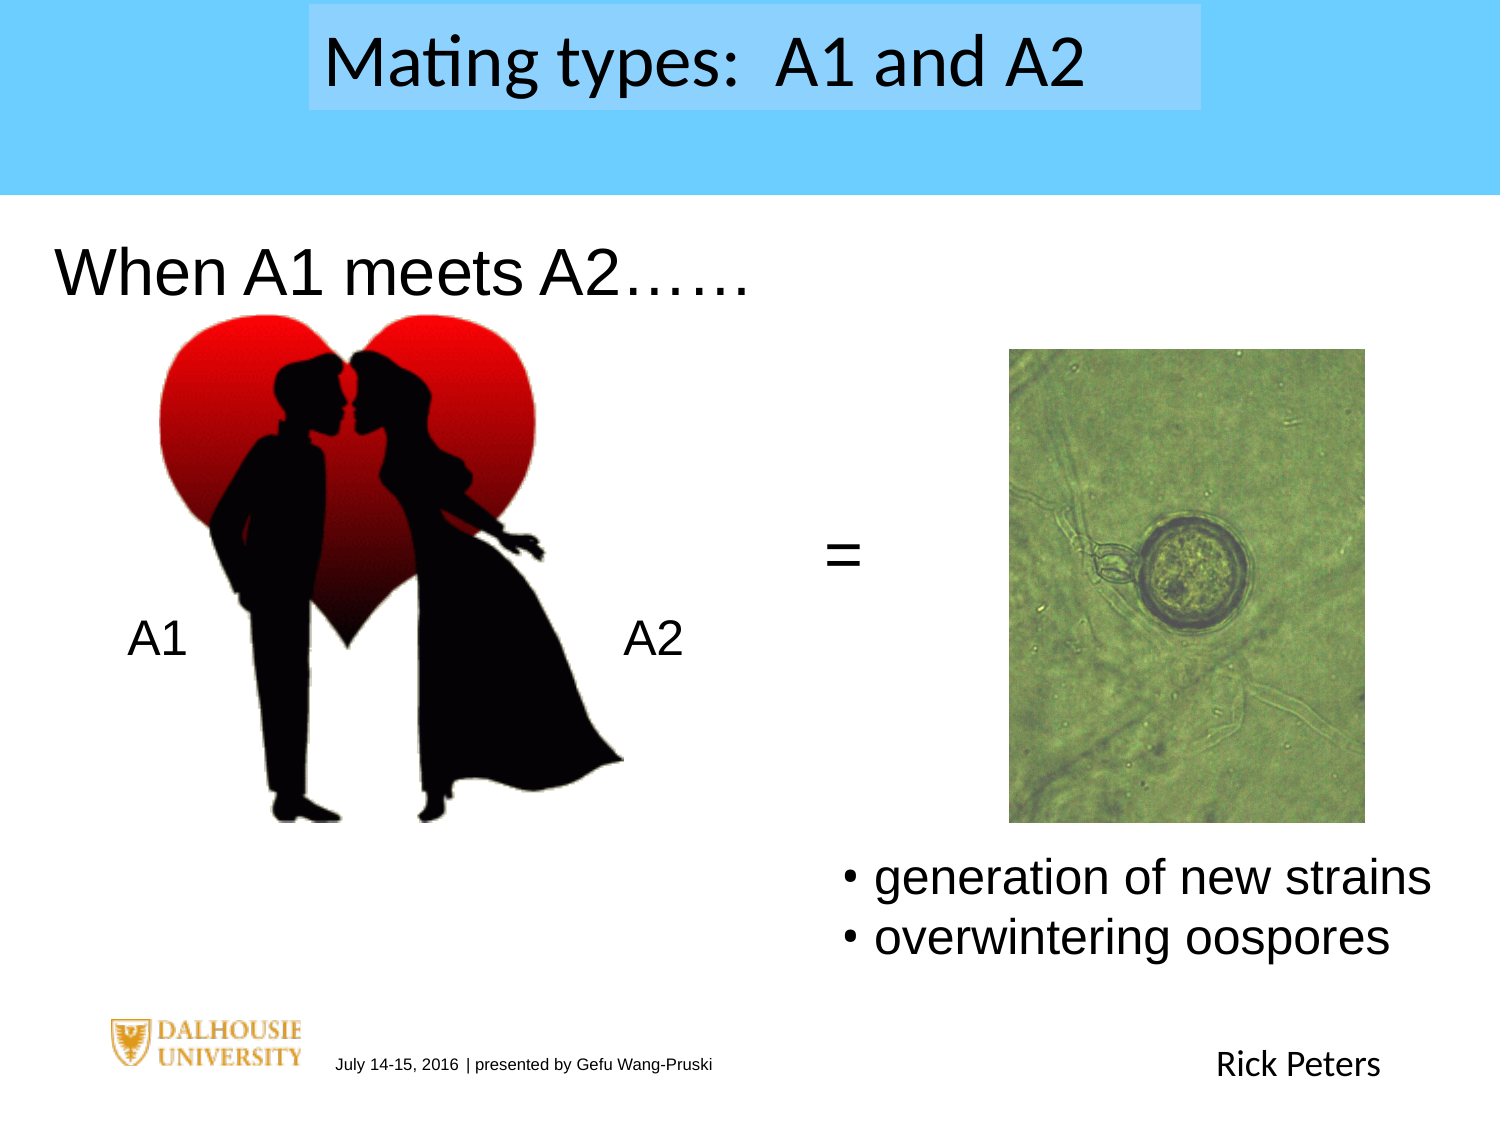

Mating types: A1 and A2
When A1 meets A2……
=
A1
A2
 generation of new strains
 overwintering oospores
Rick Peters